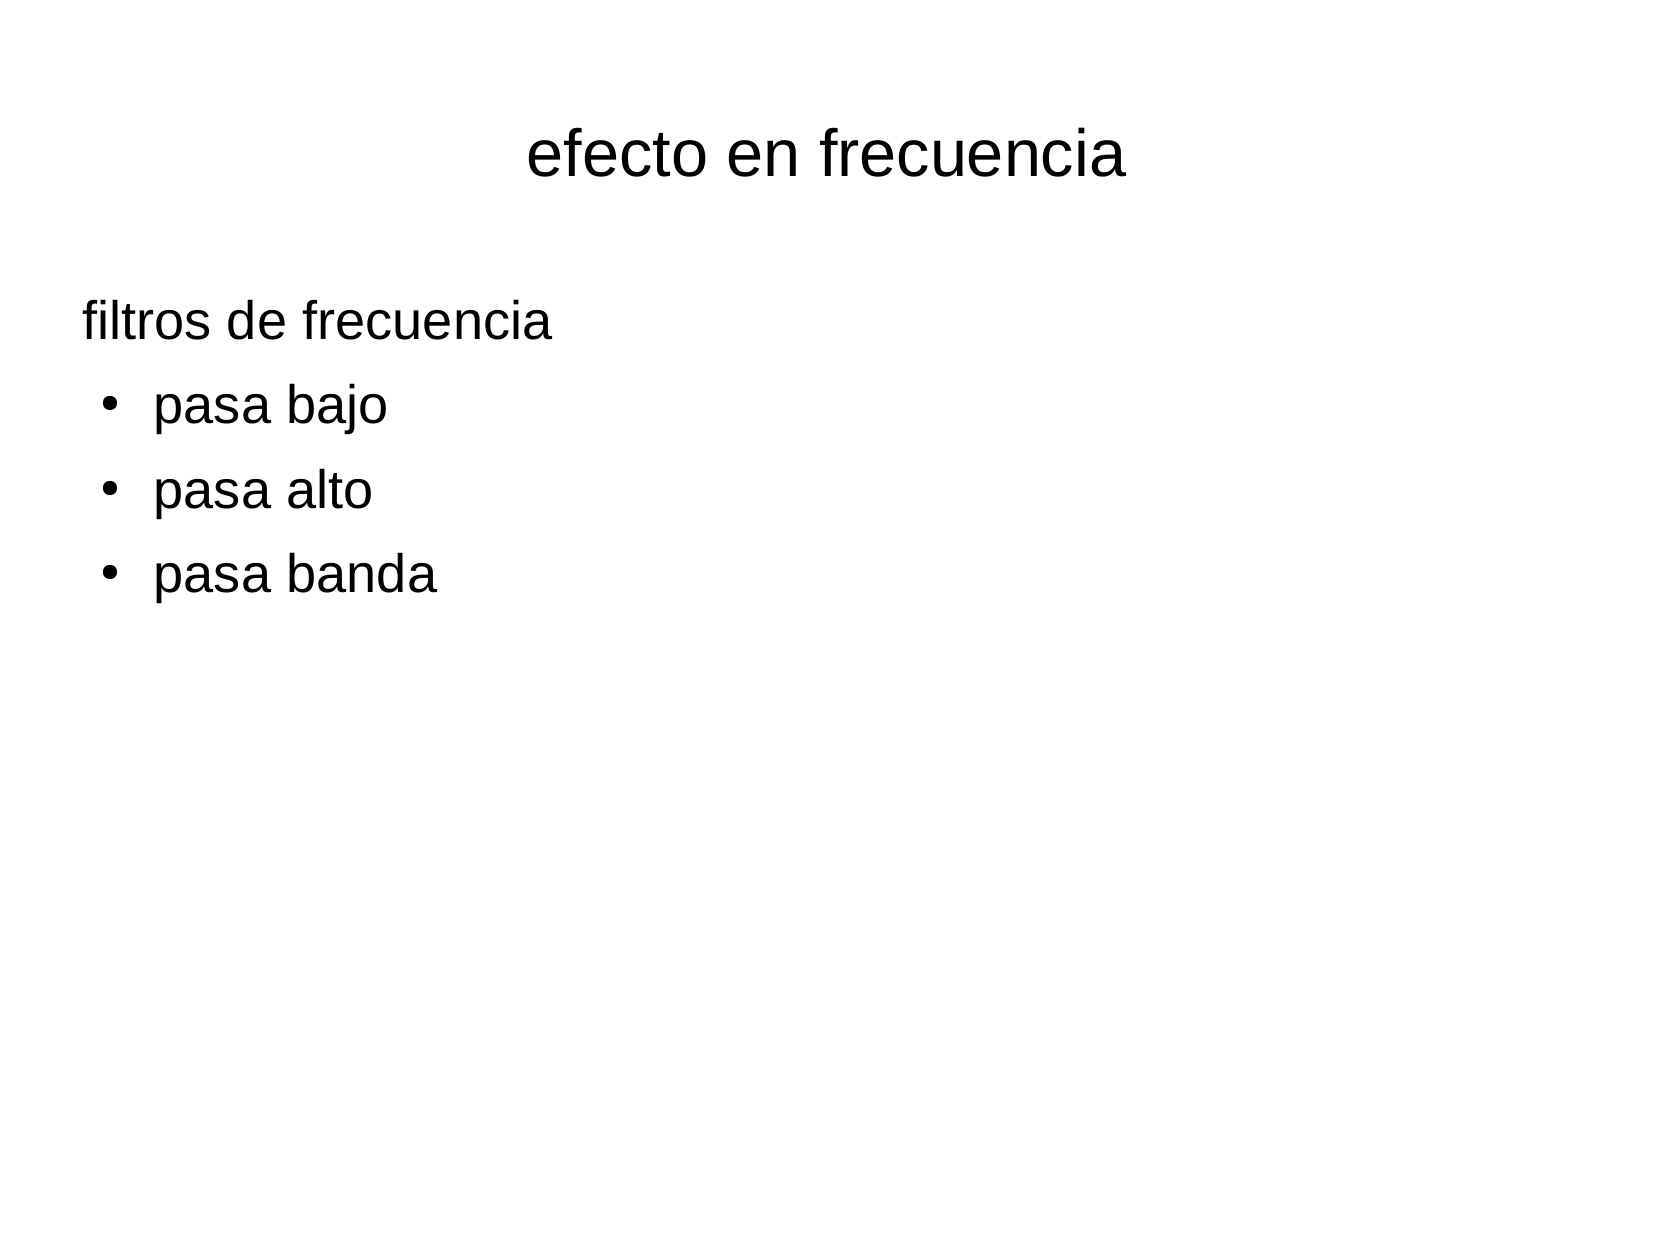

# efecto en frecuencia
filtros de frecuencia
pasa bajo
pasa alto
pasa banda